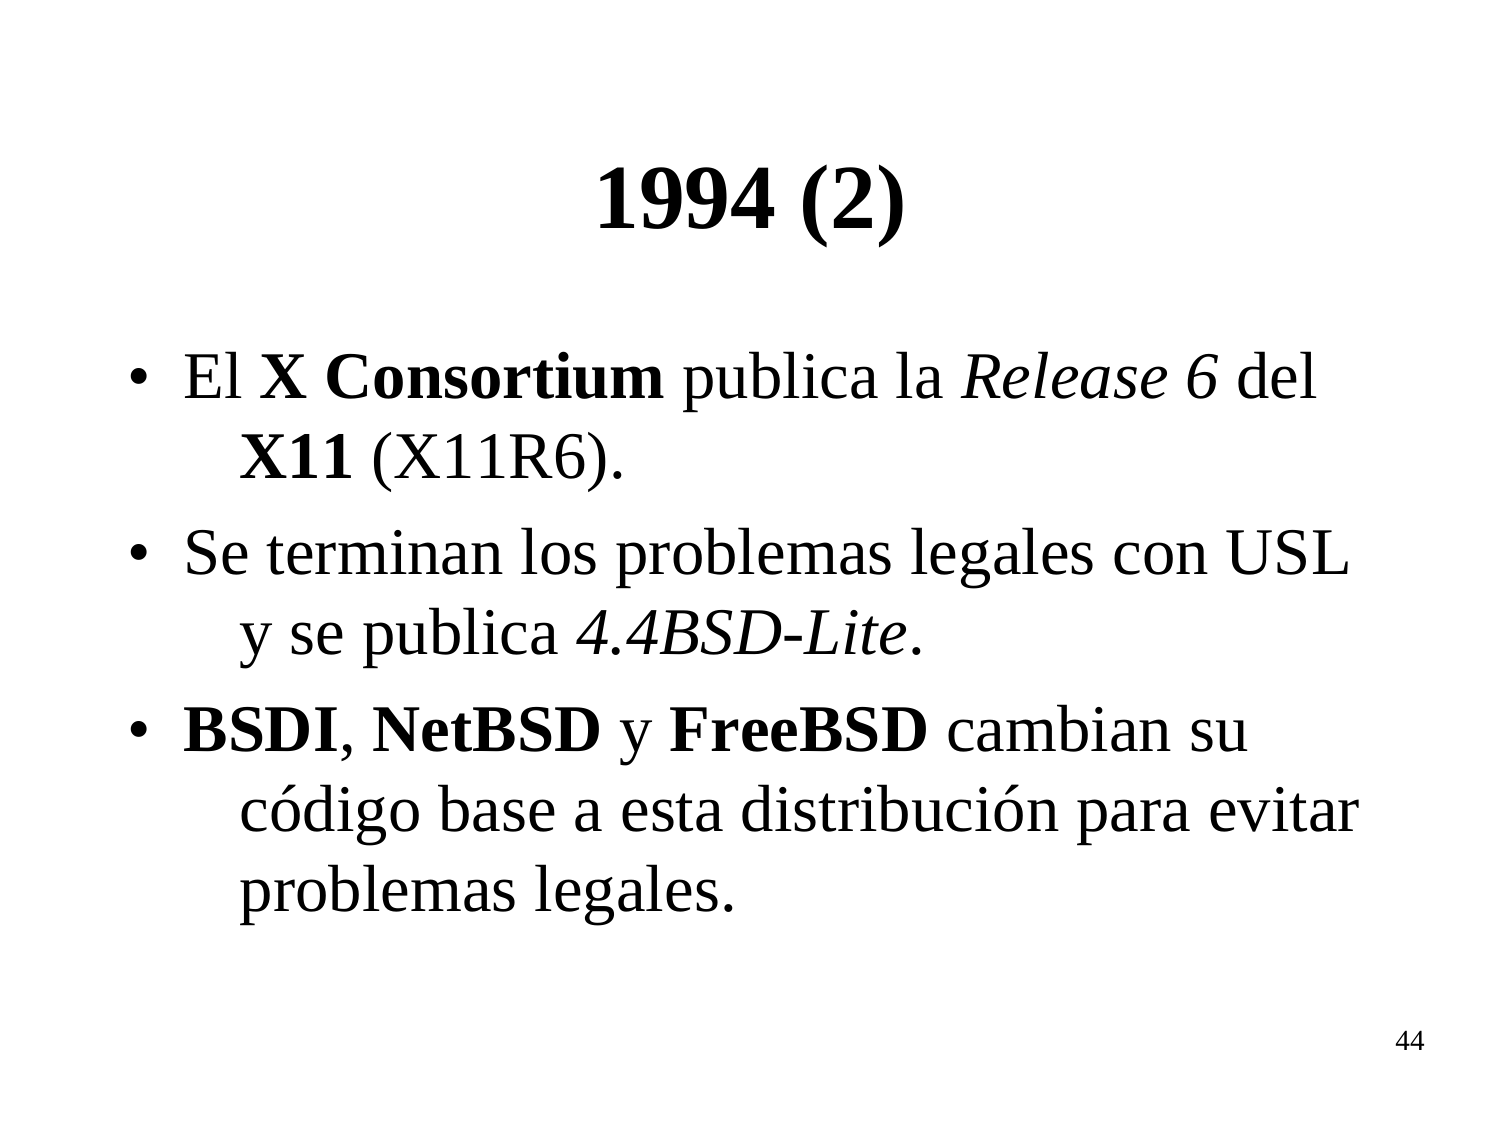

# 1994 (2)
El X Consortium publica la Release 6 del X11 (X11R6).
Se terminan los problemas legales con USL y se publica 4.4BSD-Lite.
BSDI, NetBSD y FreeBSD cambian su código base a esta distribución para evitar problemas legales.
44